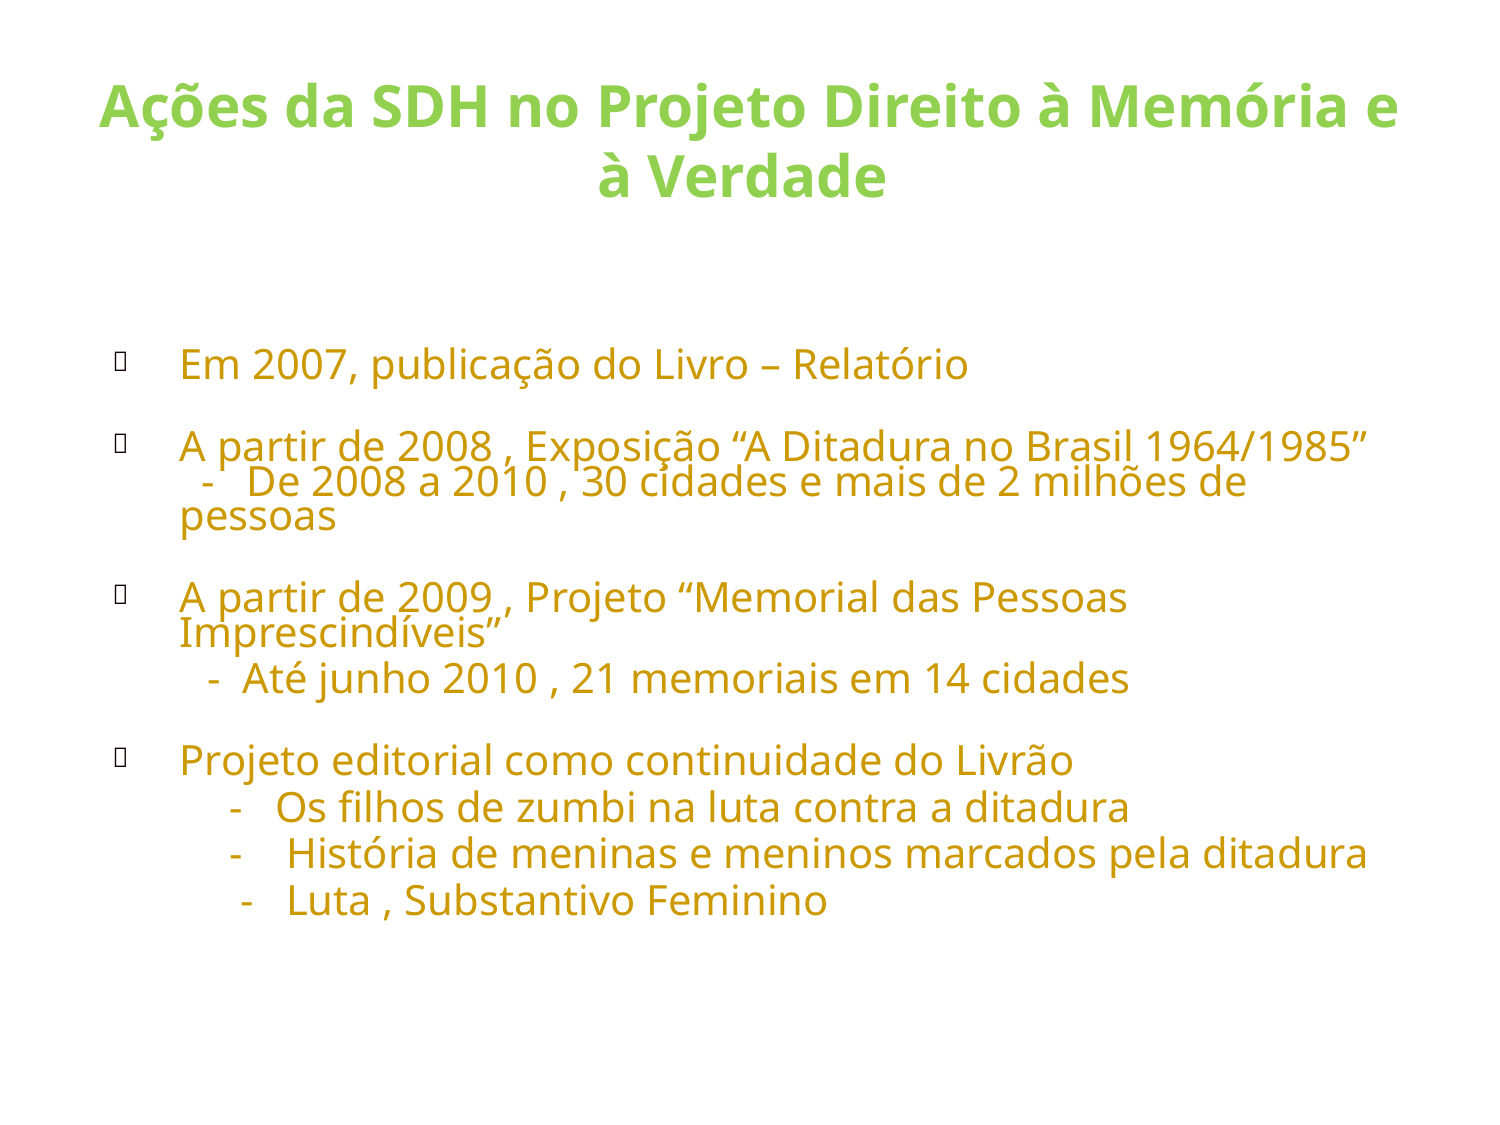

# Ações da SDH no Projeto Direito à Memória e à Verdade
Em 2007, publicação do Livro – Relatório
A partir de 2008 , Exposição “A Ditadura no Brasil 1964/1985”
 - De 2008 a 2010 , 30 cidades e mais de 2 milhões de pessoas
A partir de 2009 , Projeto “Memorial das Pessoas Imprescindíveis”
 - Até junho 2010 , 21 memoriais em 14 cidades
Projeto editorial como continuidade do Livrão
 - Os filhos de zumbi na luta contra a ditadura
 - História de meninas e meninos marcados pela ditadura
 - Luta , Substantivo Feminino